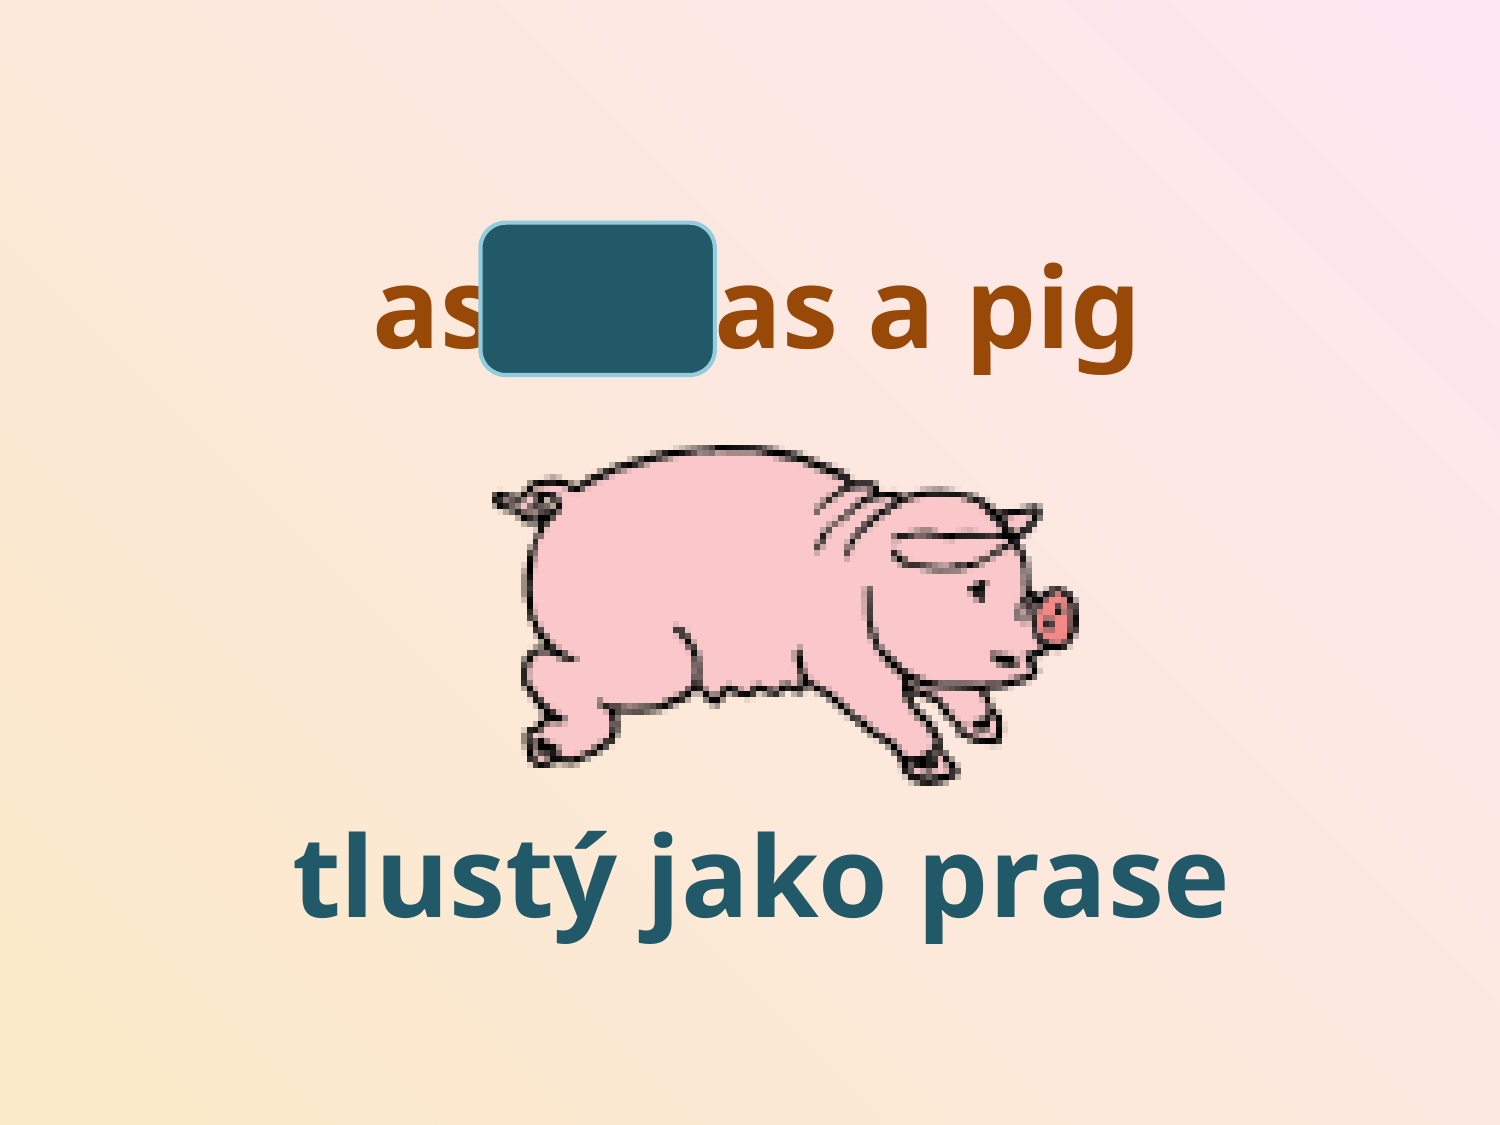

# as fat as a pig
tlustý jako prase